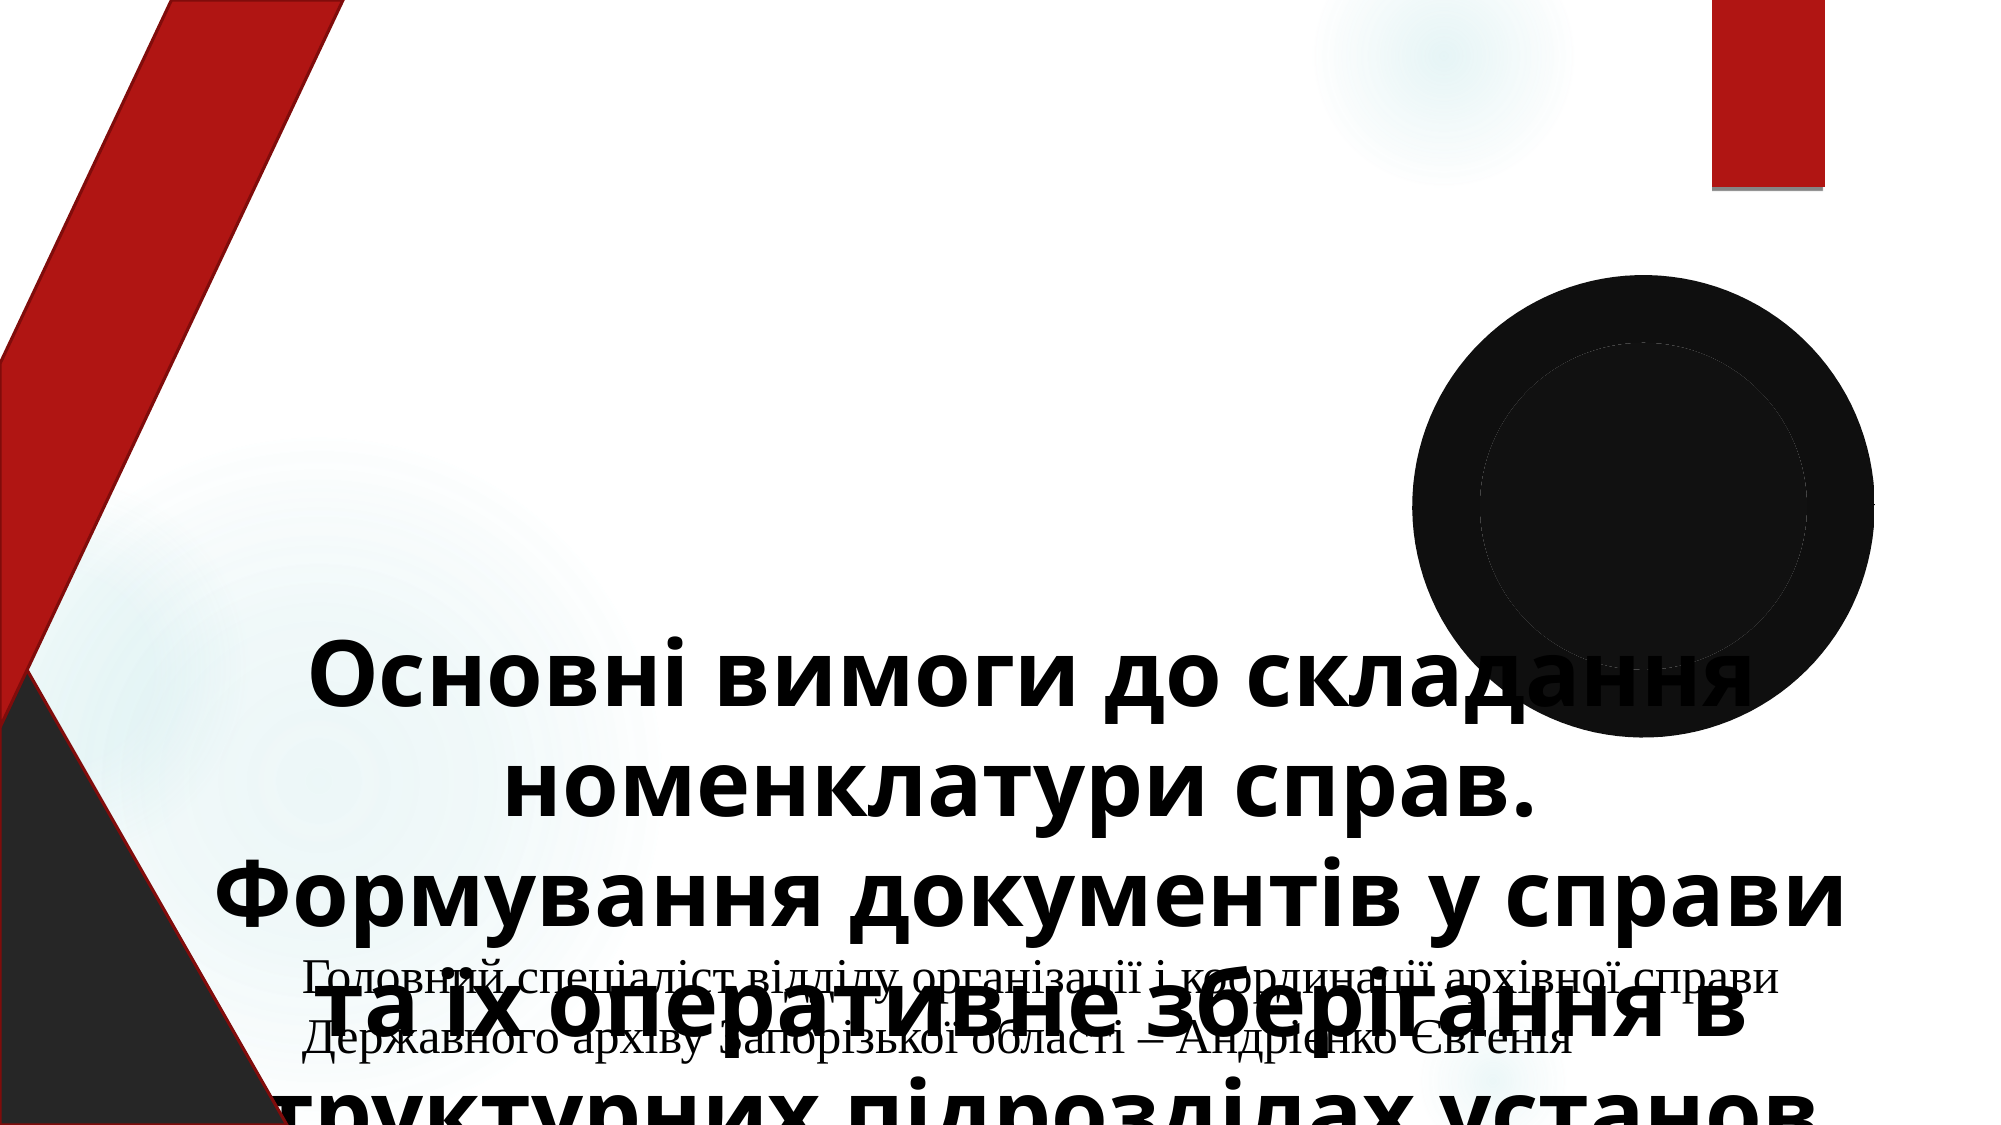

# Основні вимоги до складання номенклатури справ. Формування документів у справи та їх оперативне зберігання в структурних підрозділах установ.
Головний спеціаліст відділу організації і координації архівної справи Державного архіву Запорізької області – Андрієнко Євгенія